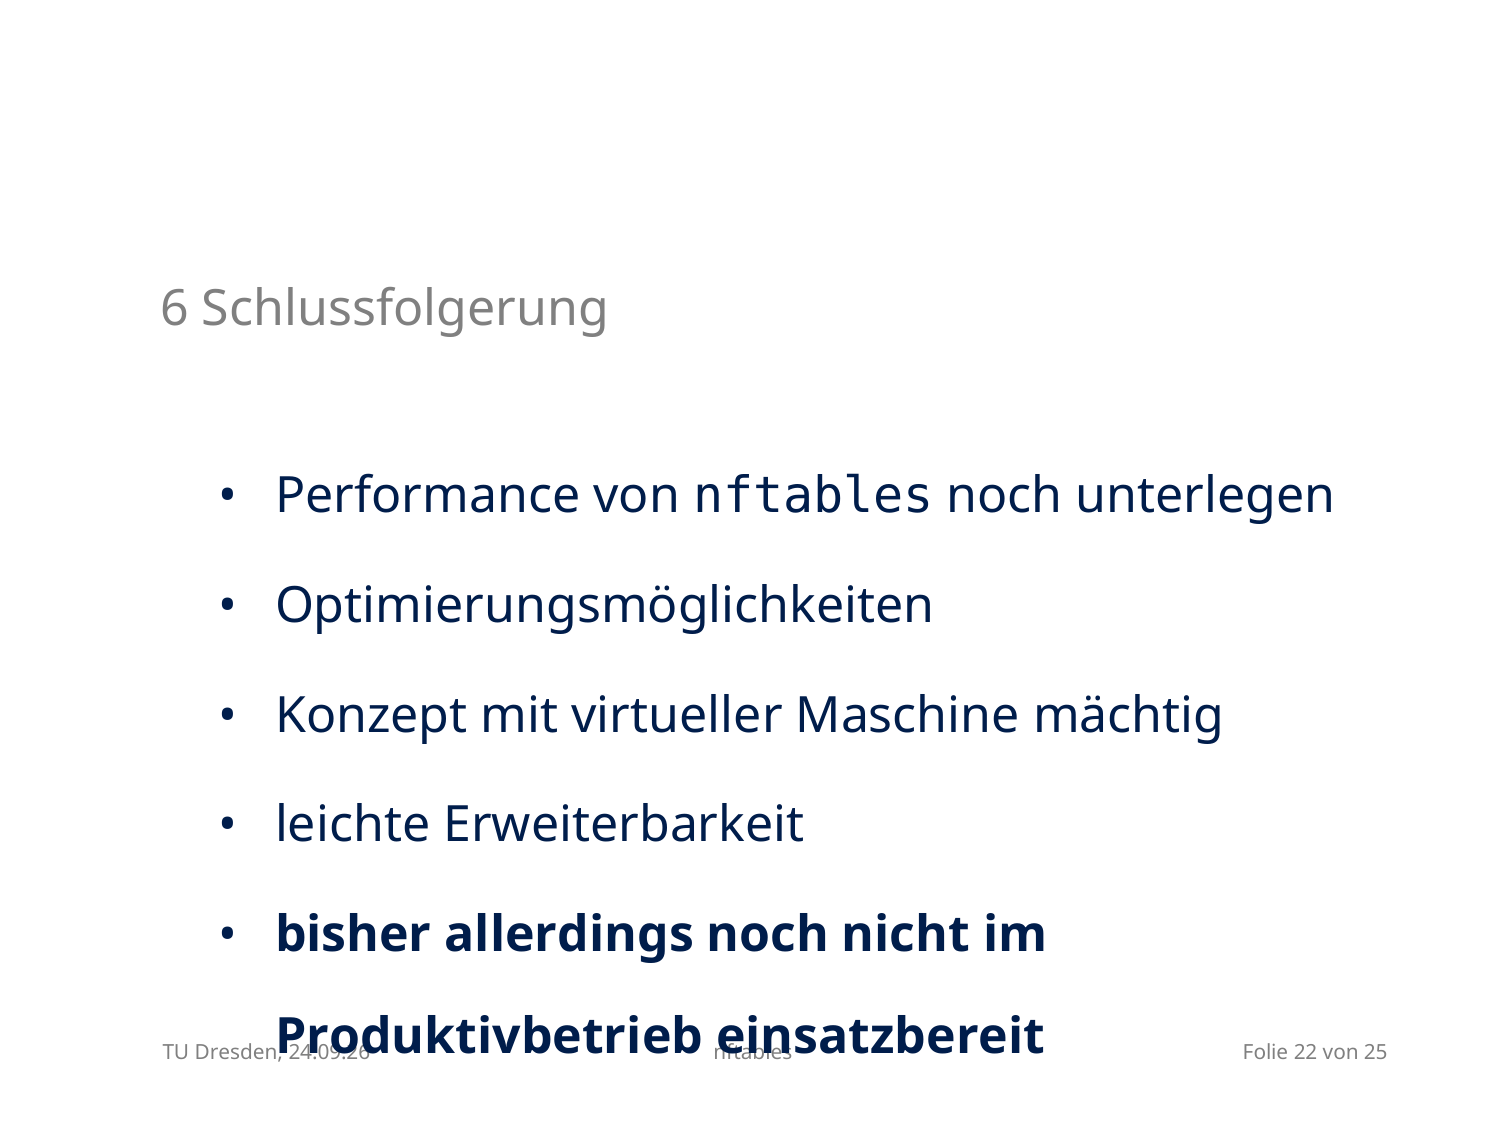

# 6 Schlussfolgerung
Performance von nftables noch unterlegen
Optimierungsmöglichkeiten
Konzept mit virtueller Maschine mächtig
leichte Erweiterbarkeit
bisher allerdings noch nicht im Produktivbetrieb einsatzbereit
22